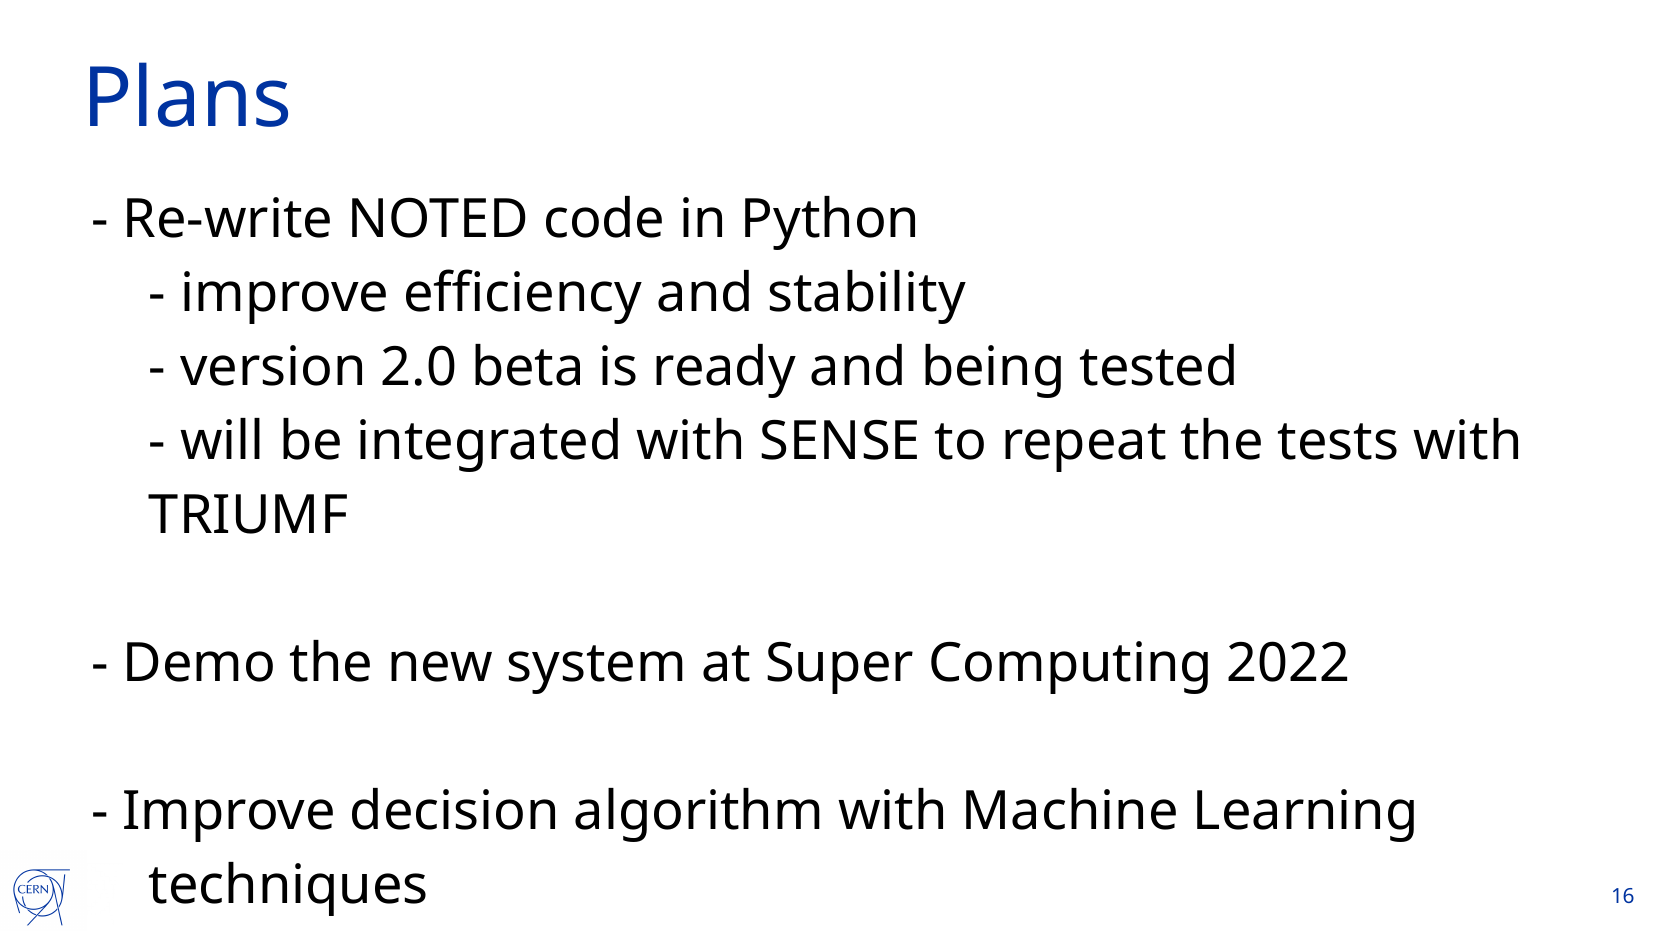

# Plans
- Re-write NOTED code in Python
- improve efficiency and stability
- version 2.0 beta is ready and being tested
- will be integrated with SENSE to repeat the tests with TRIUMF
- Demo the new system at Super Computing 2022
- Improve decision algorithm with Machine Learning techniques